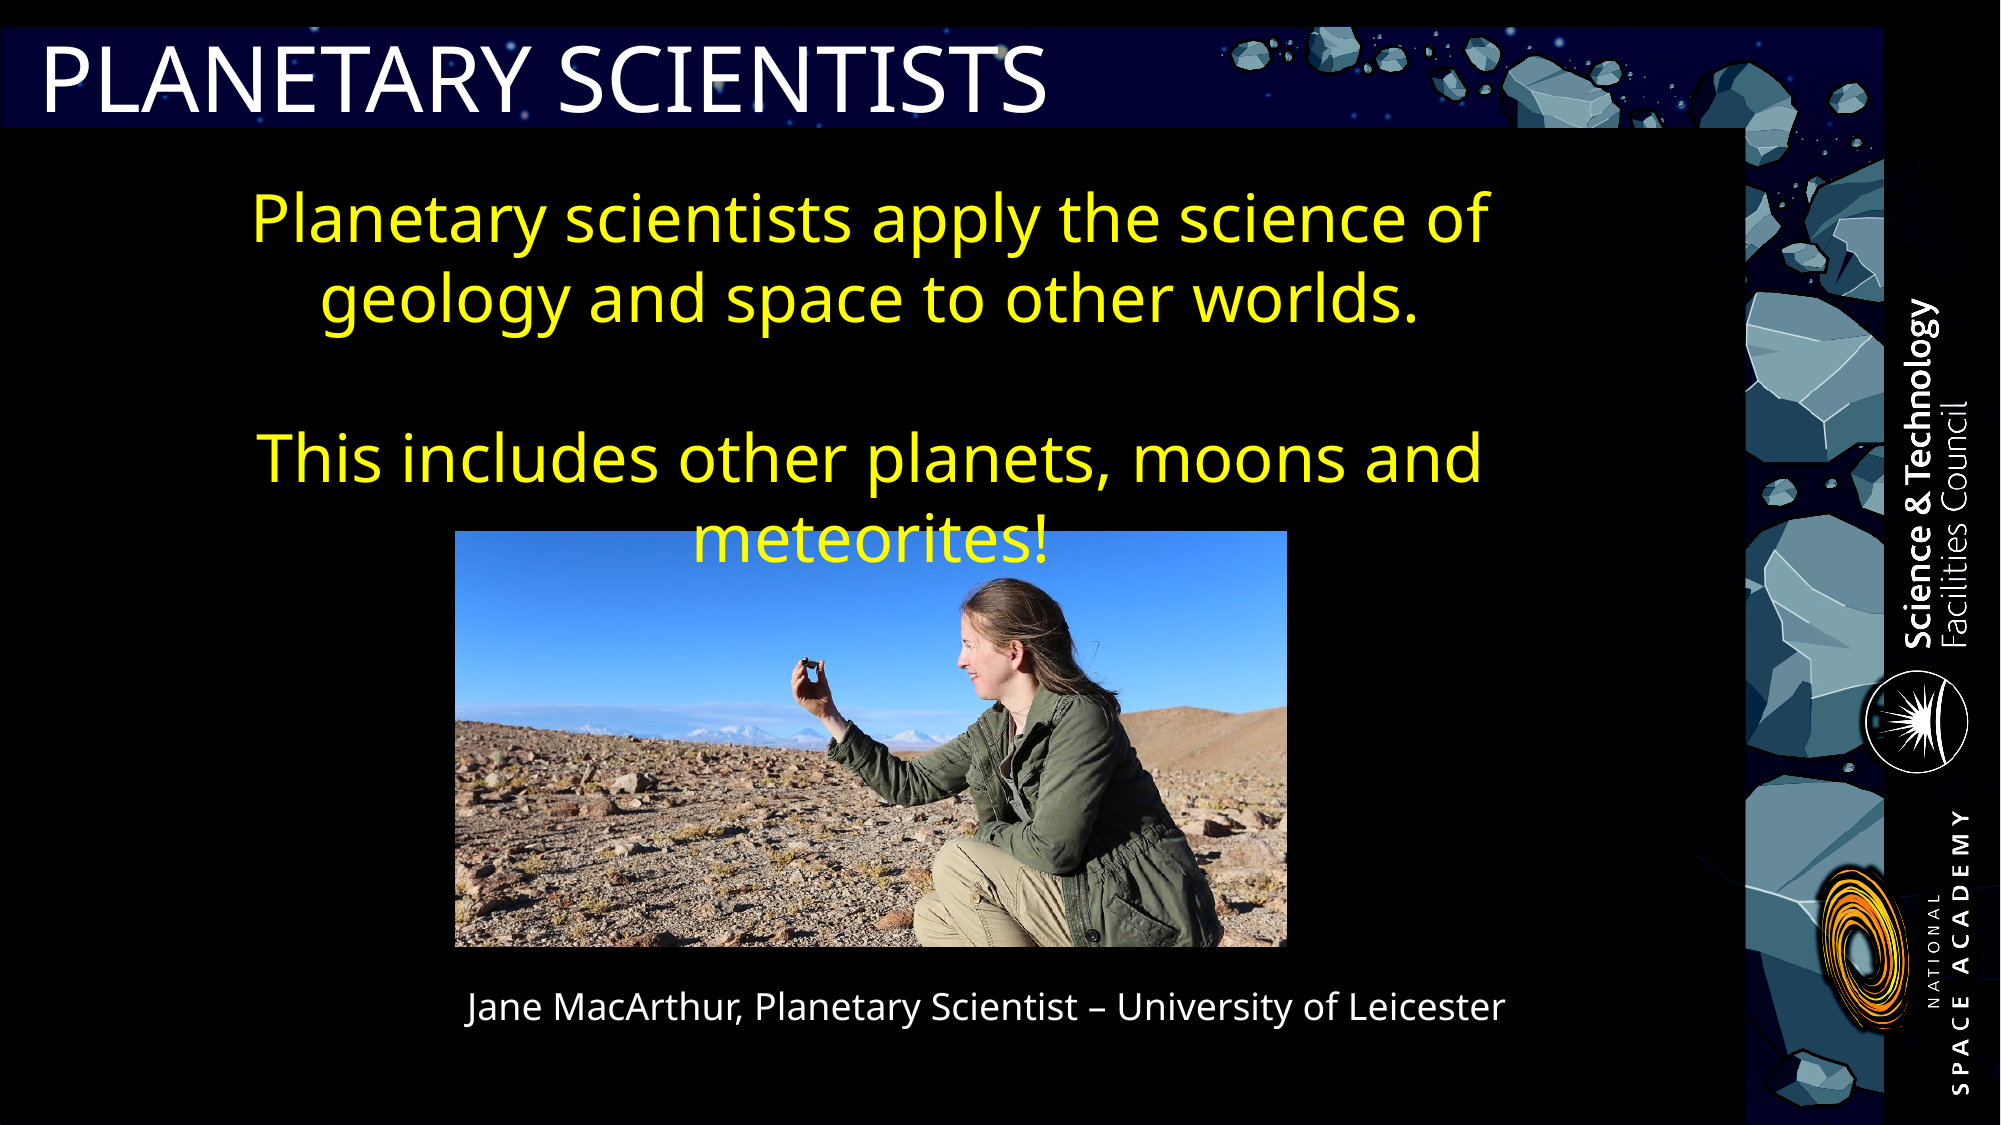

PLANETARY SCIENTISTS
Planetary scientists apply the science of geology and space to other worlds.
This includes other planets, moons and meteorites!
Jane MacArthur, Planetary Scientist – University of Leicester